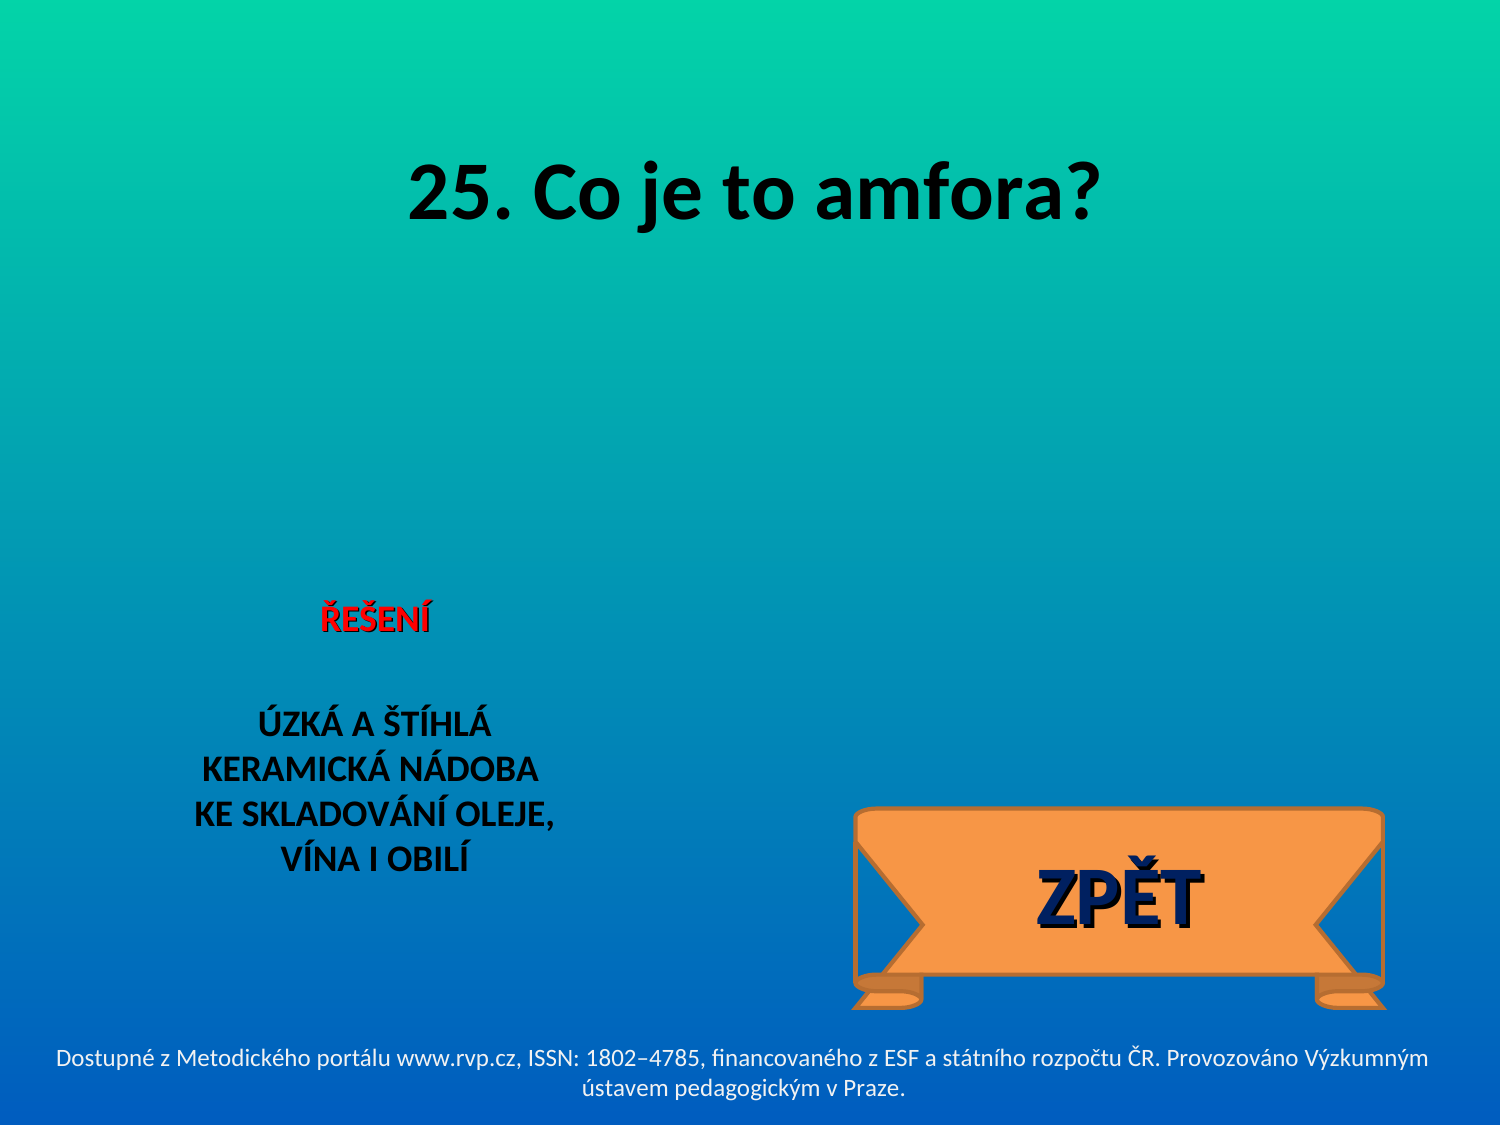

25. Co je to amfora?
ŘEŠENÍ
ÚZKÁ A ŠTÍHLÁ KERAMICKÁ NÁDOBA
KE SKLADOVÁNÍ OLEJE, VÍNA I OBILÍ
ZPĚT
Dostupné z Metodického portálu www.rvp.cz, ISSN: 1802–4785, financovaného z ESF a státního rozpočtu ČR. Provozováno Výzkumným ústavem pedagogickým v Praze.